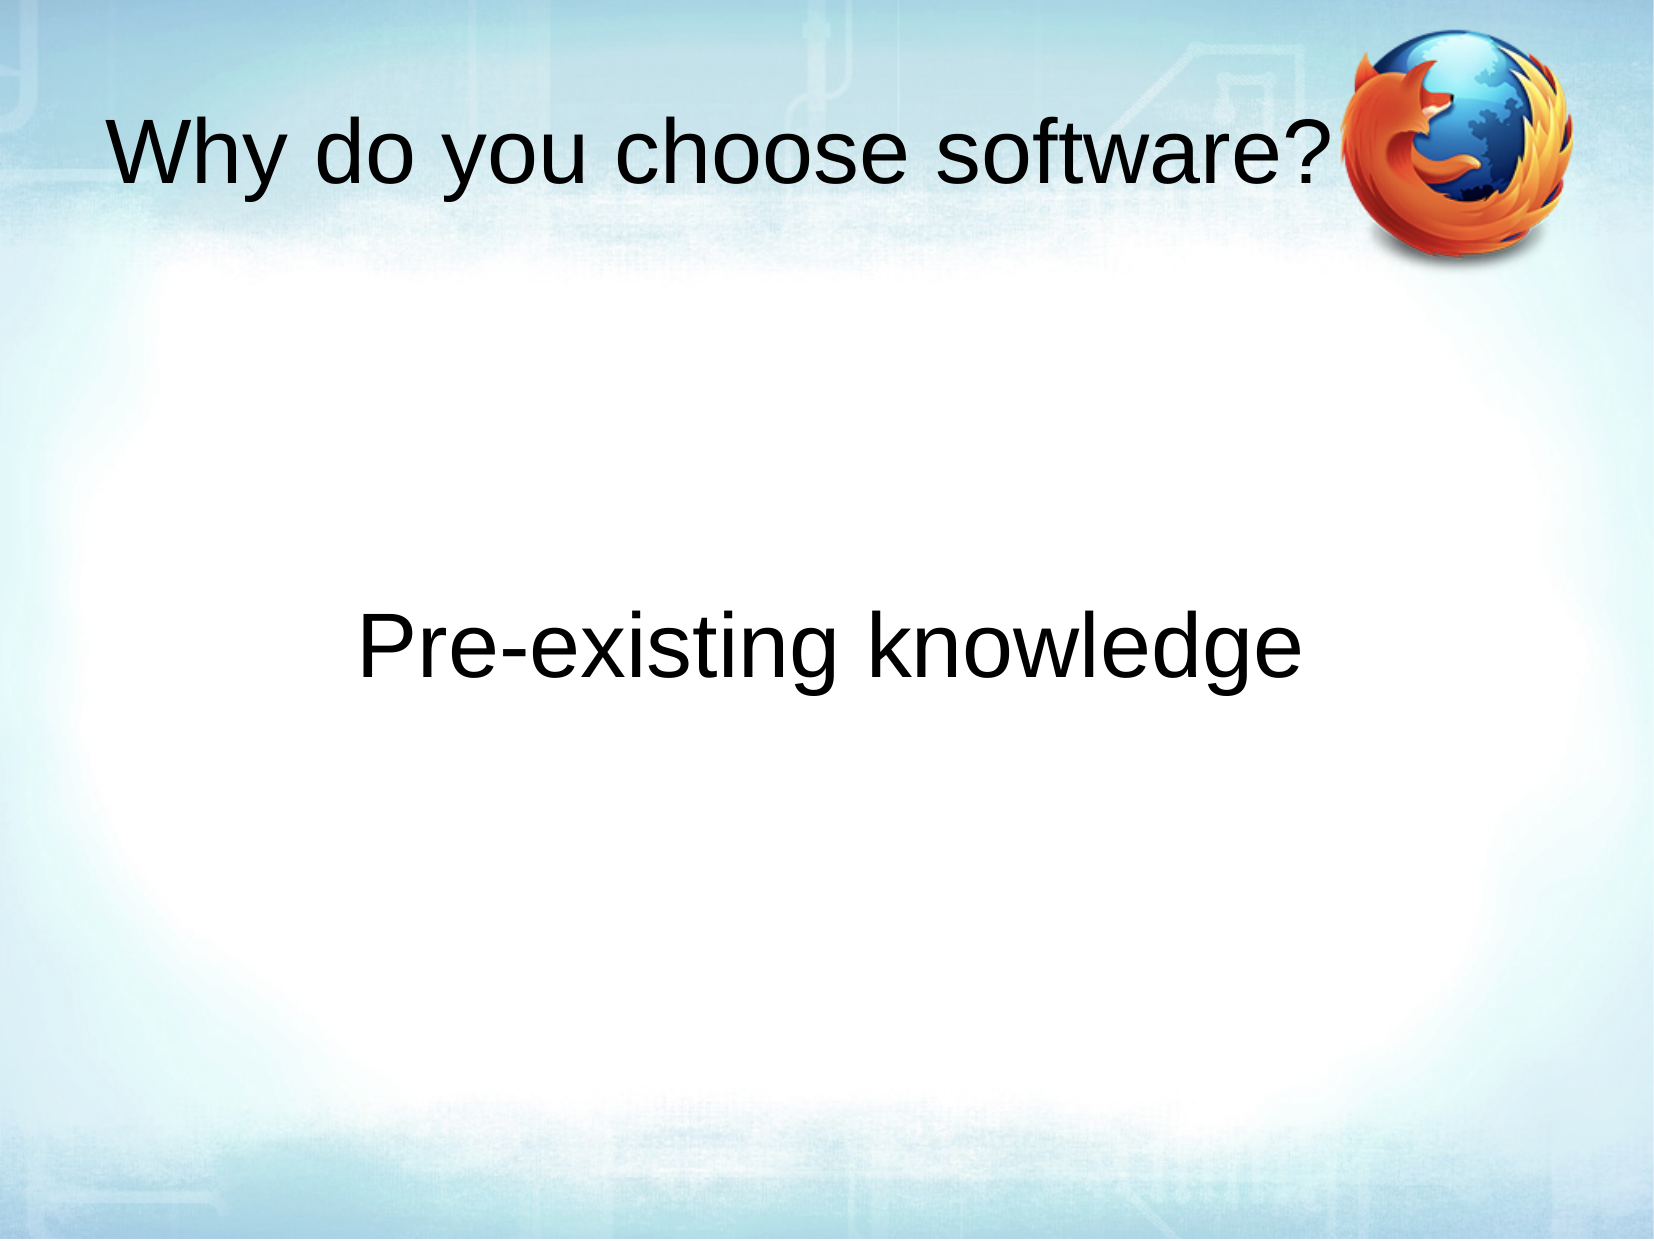

# Why do you choose software?
Pre-existing knowledge